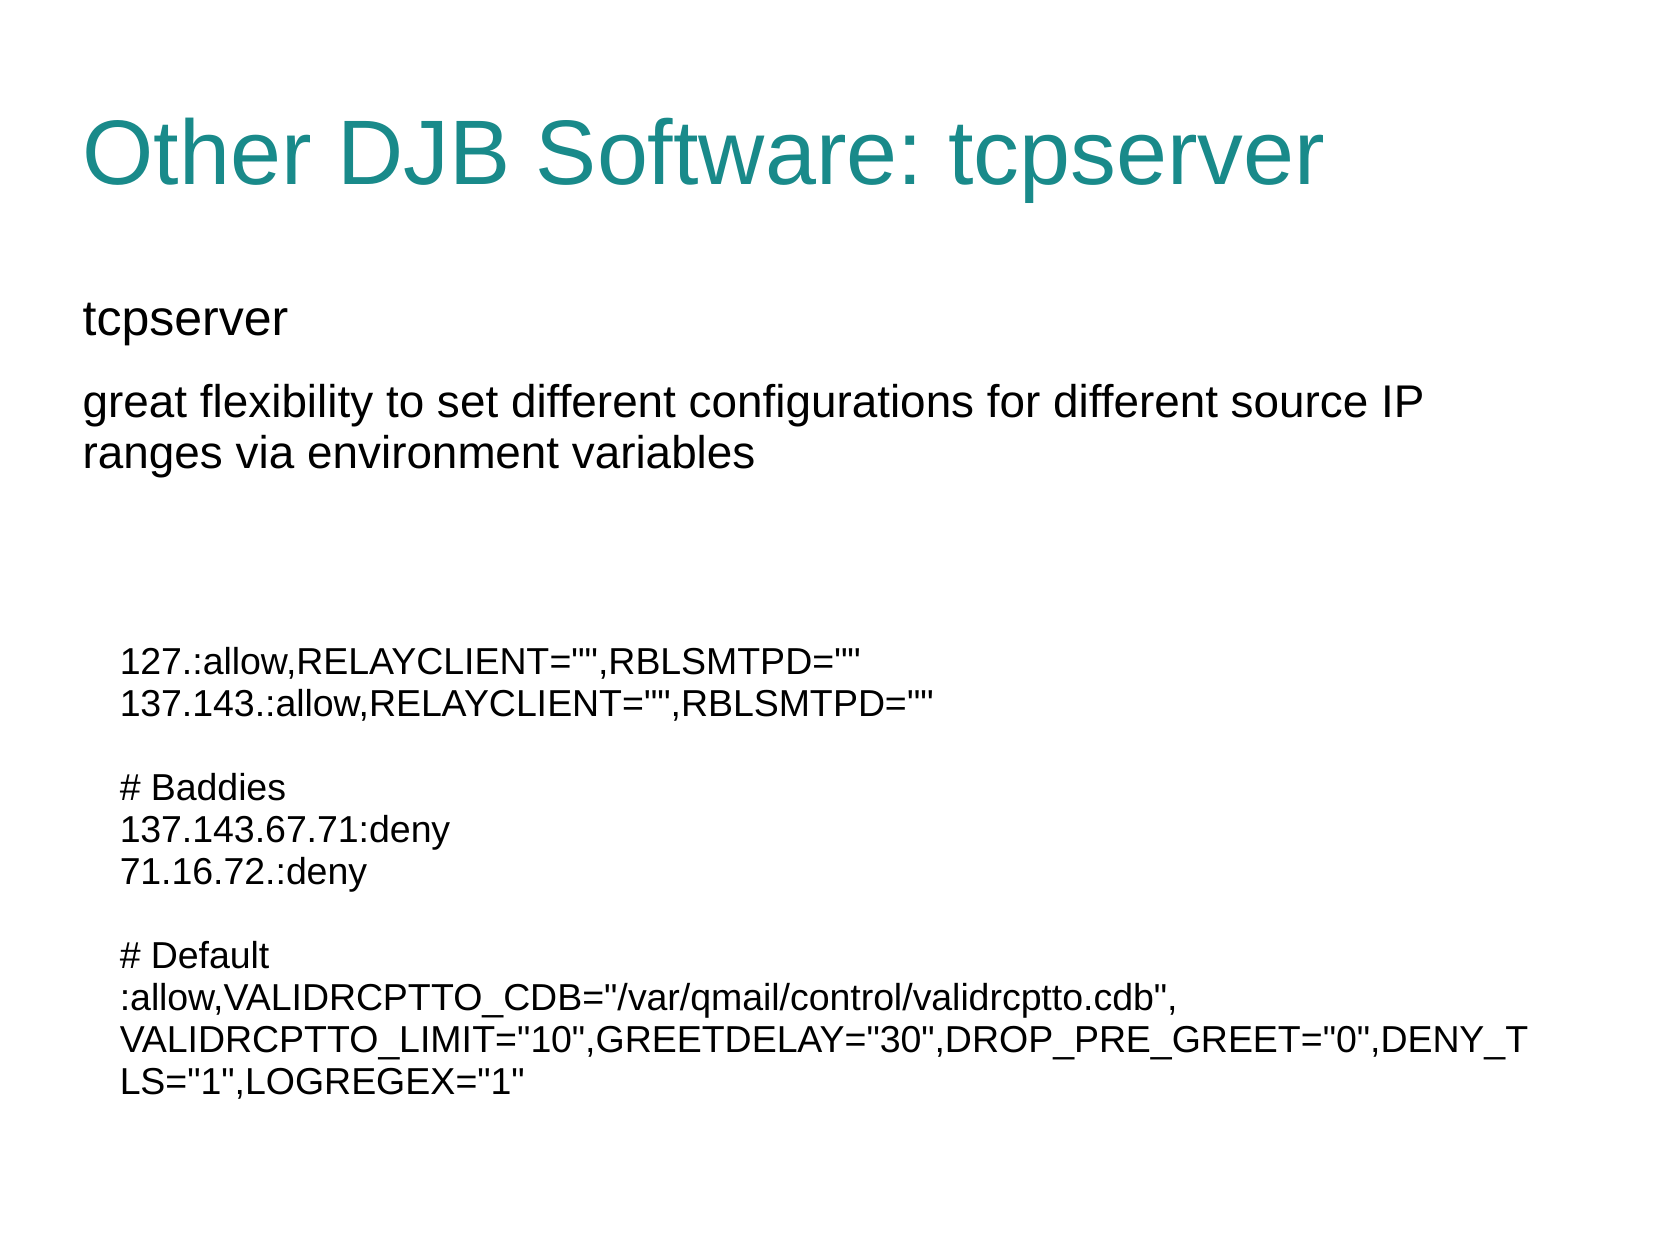

# Other DJB Software: tcpserver
tcpserver
great flexibility to set different configurations for different source IP ranges via environment variables
127.:allow,RELAYCLIENT="",RBLSMTPD=""
137.143.:allow,RELAYCLIENT="",RBLSMTPD=""
# Baddies
137.143.67.71:deny
71.16.72.:deny
# Default
:allow,VALIDRCPTTO_CDB="/var/qmail/control/validrcptto.cdb", VALIDRCPTTO_LIMIT="10",GREETDELAY="30",DROP_PRE_GREET="0",DENY_TLS="1",LOGREGEX="1"